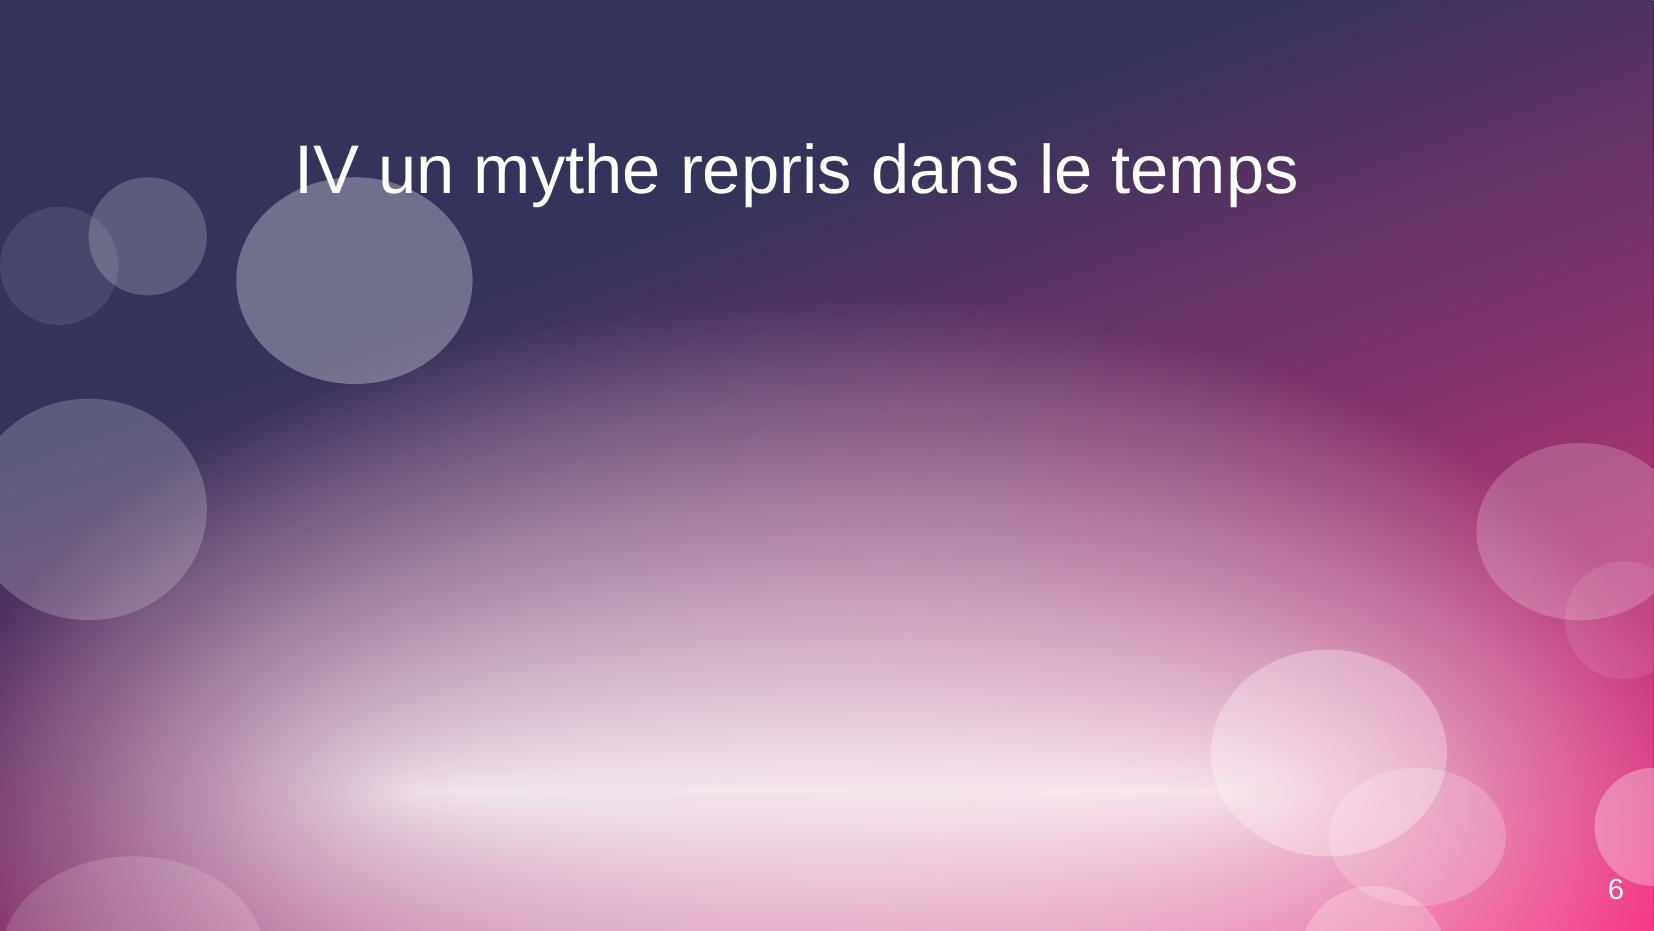

# IV un mythe repris dans le temps